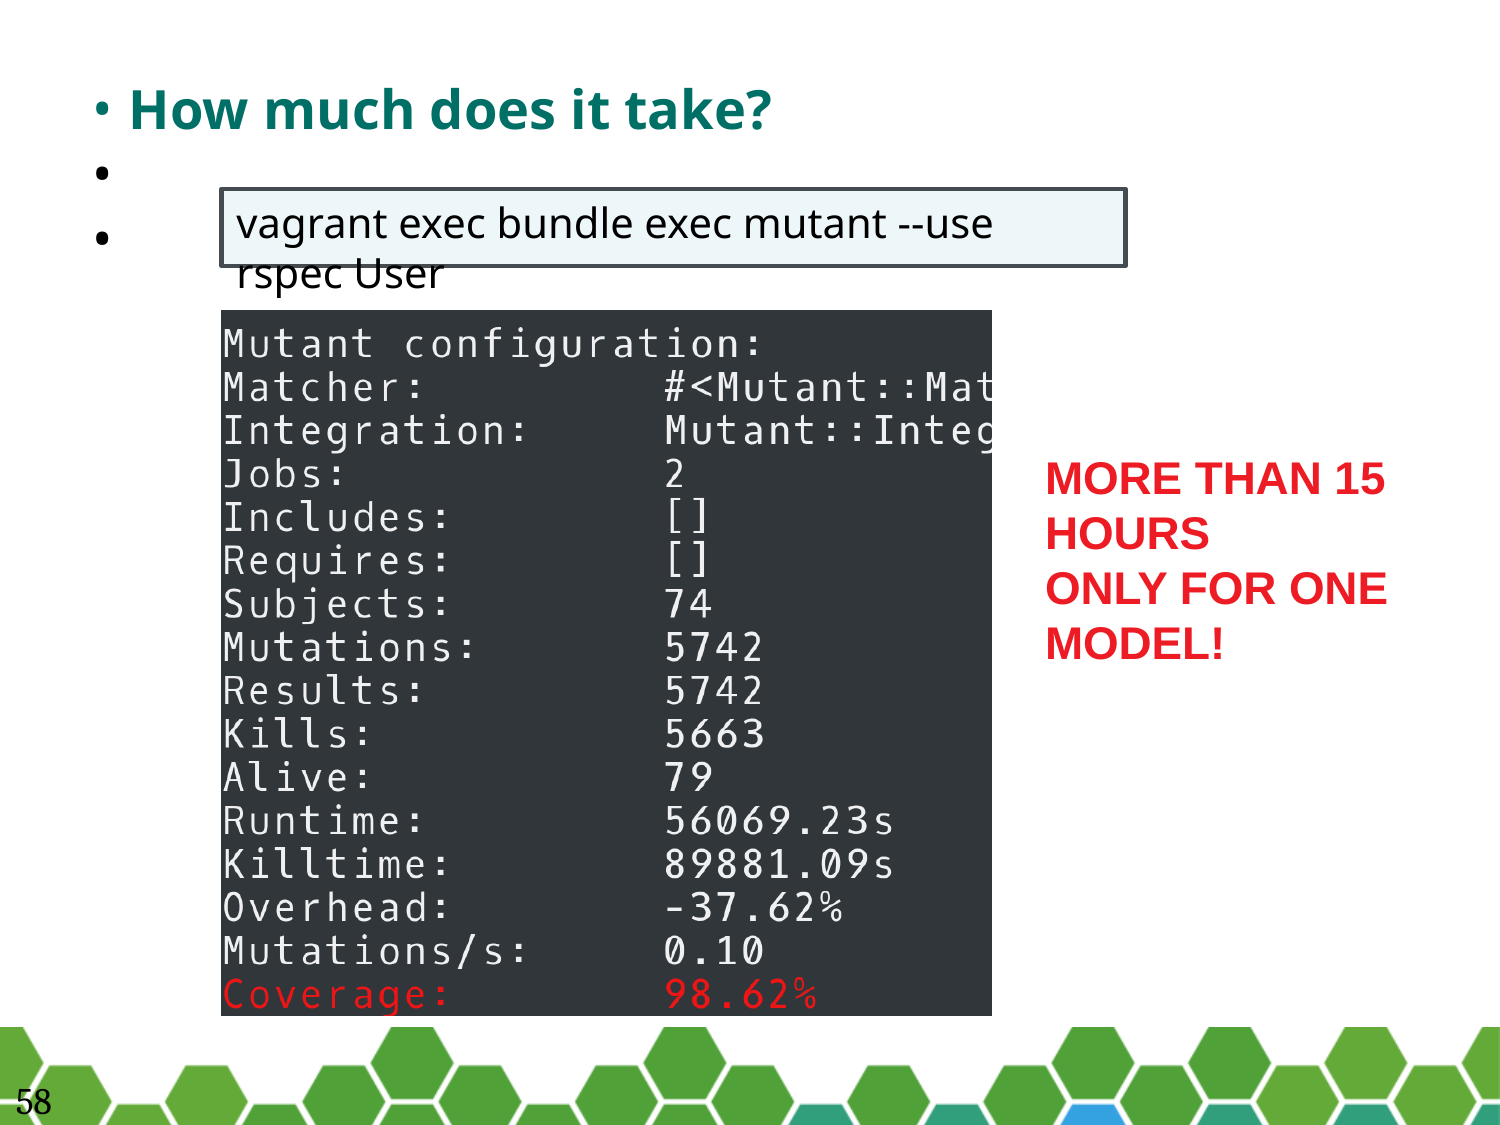

How much does it take?
vagrant exec bundle exec mutant --use rspec User
MORE THAN 15
HOURS
ONLY FOR ONE MODEL!